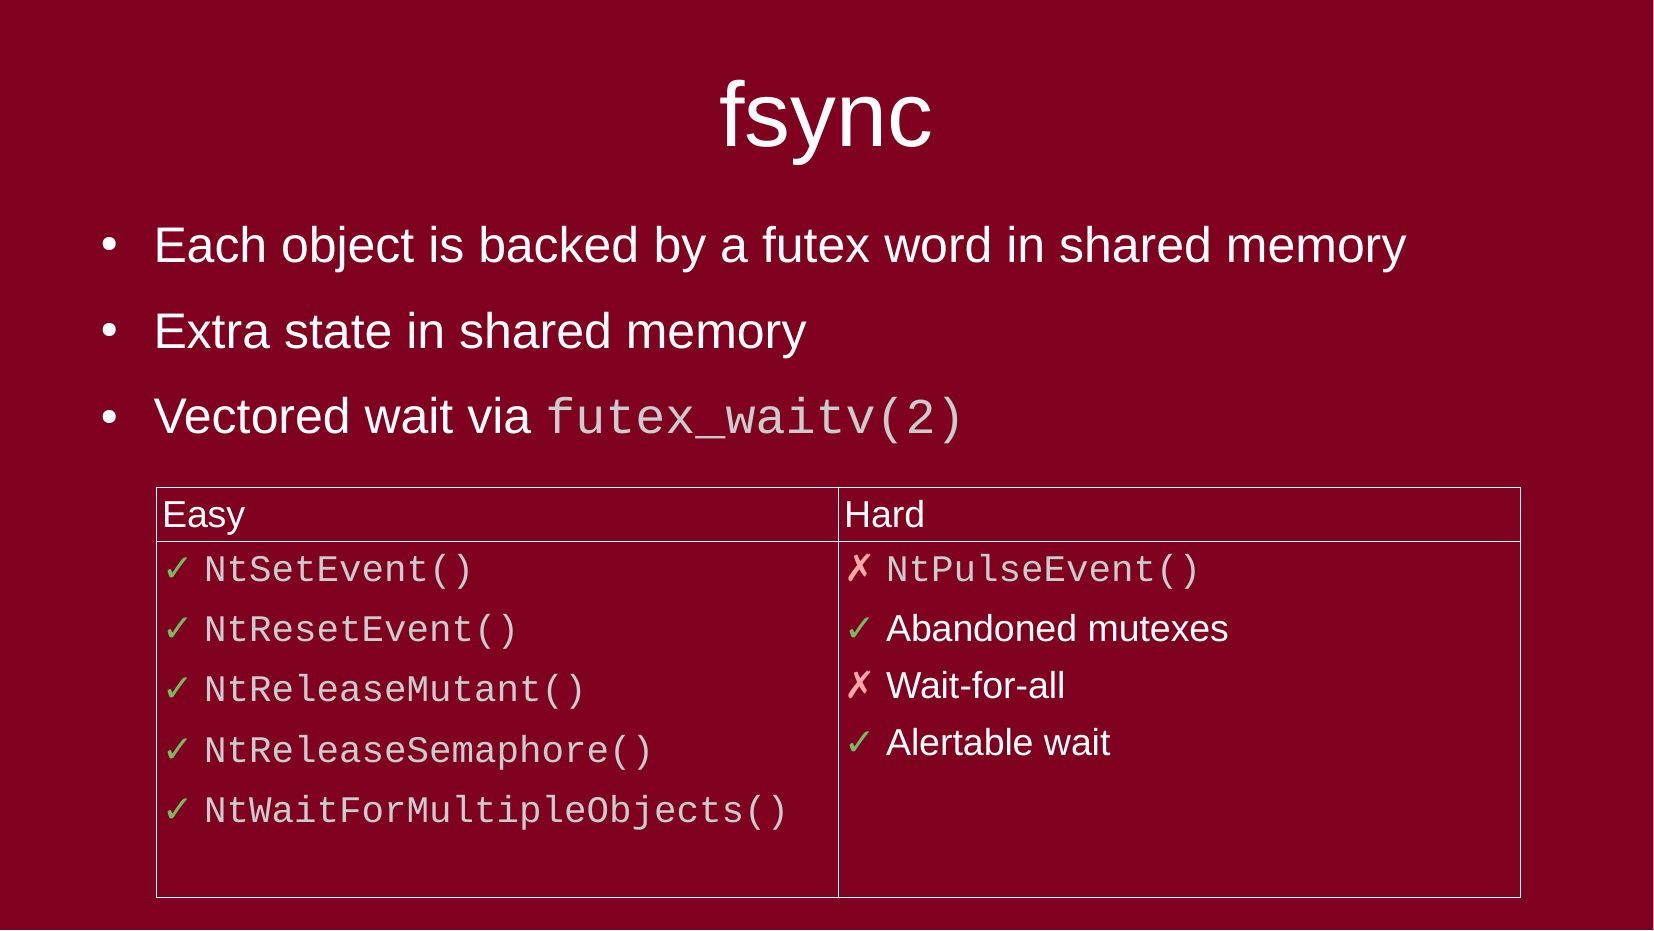

# fsync
Each object is backed by a futex word in shared memory
Extra state in shared memory
Vectored wait via futex_waitv(2)
| Easy | Hard |
| --- | --- |
| ✓ NtSetEvent() ✓ NtResetEvent() ✓ NtReleaseMutant() ✓ NtReleaseSemaphore() ✓ NtWaitForMultipleObjects() | ✗ NtPulseEvent() ✓ Abandoned mutexes ✗ Wait-for-all ✓ Alertable wait |